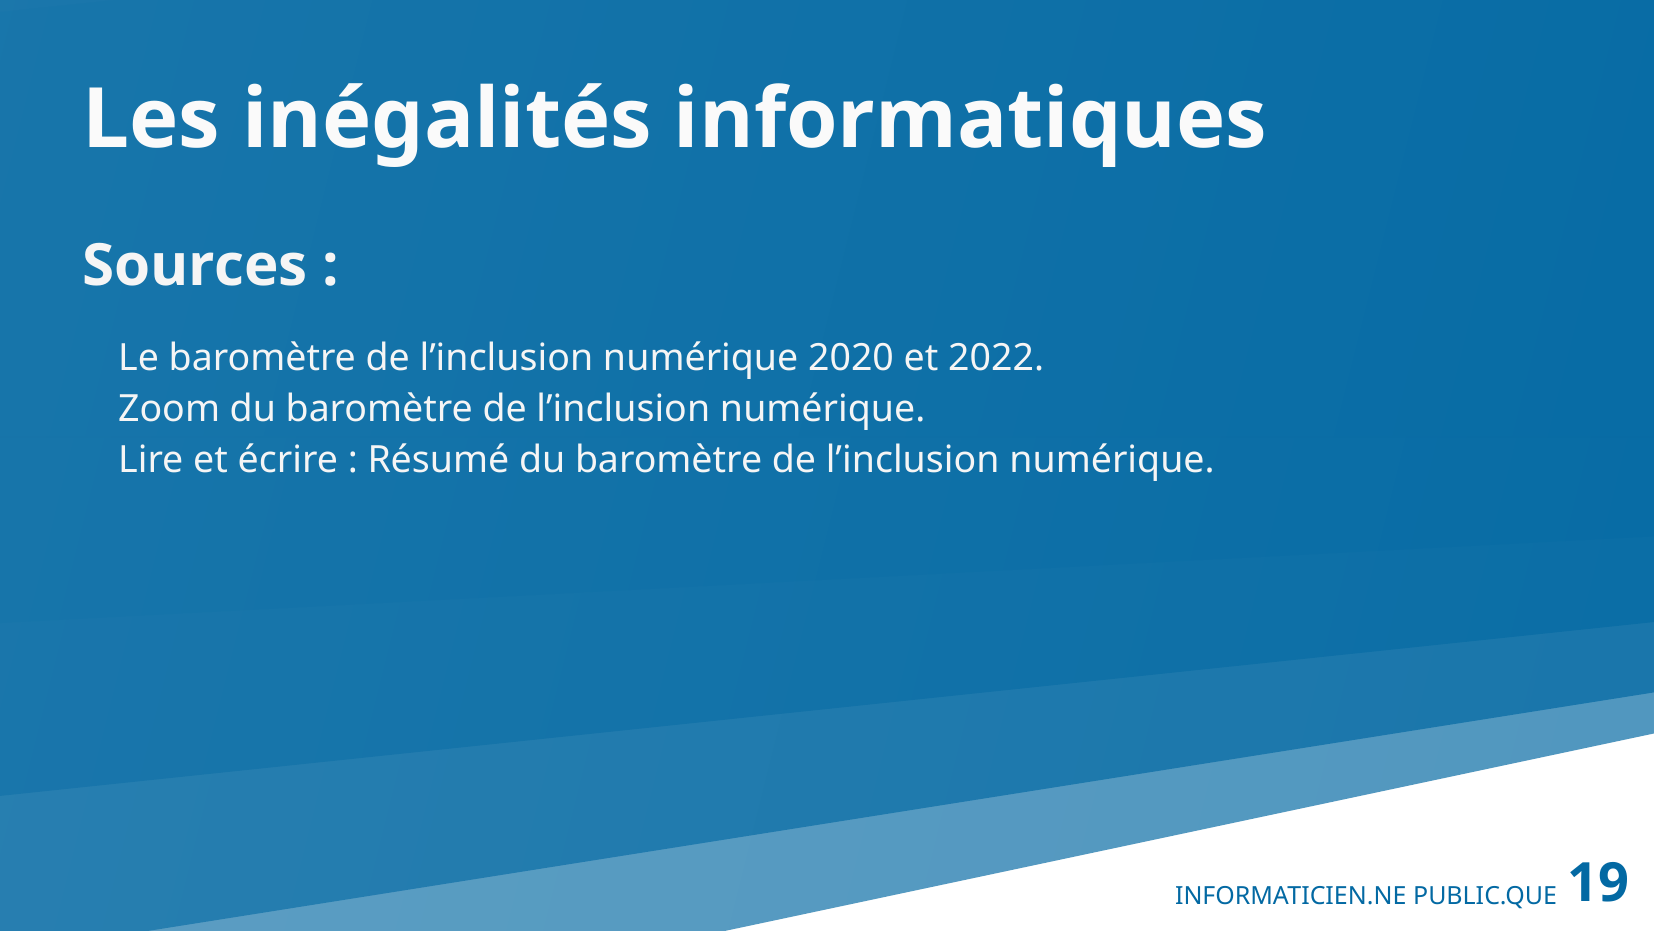

# Les inégalités informatiques
Sources :
Le baromètre de l’inclusion numérique 2020 et 2022.
Zoom du baromètre de l’inclusion numérique.
Lire et écrire : Résumé du baromètre de l’inclusion numérique.
INFORMATICIEN.NE PUBLIC.QUE
19